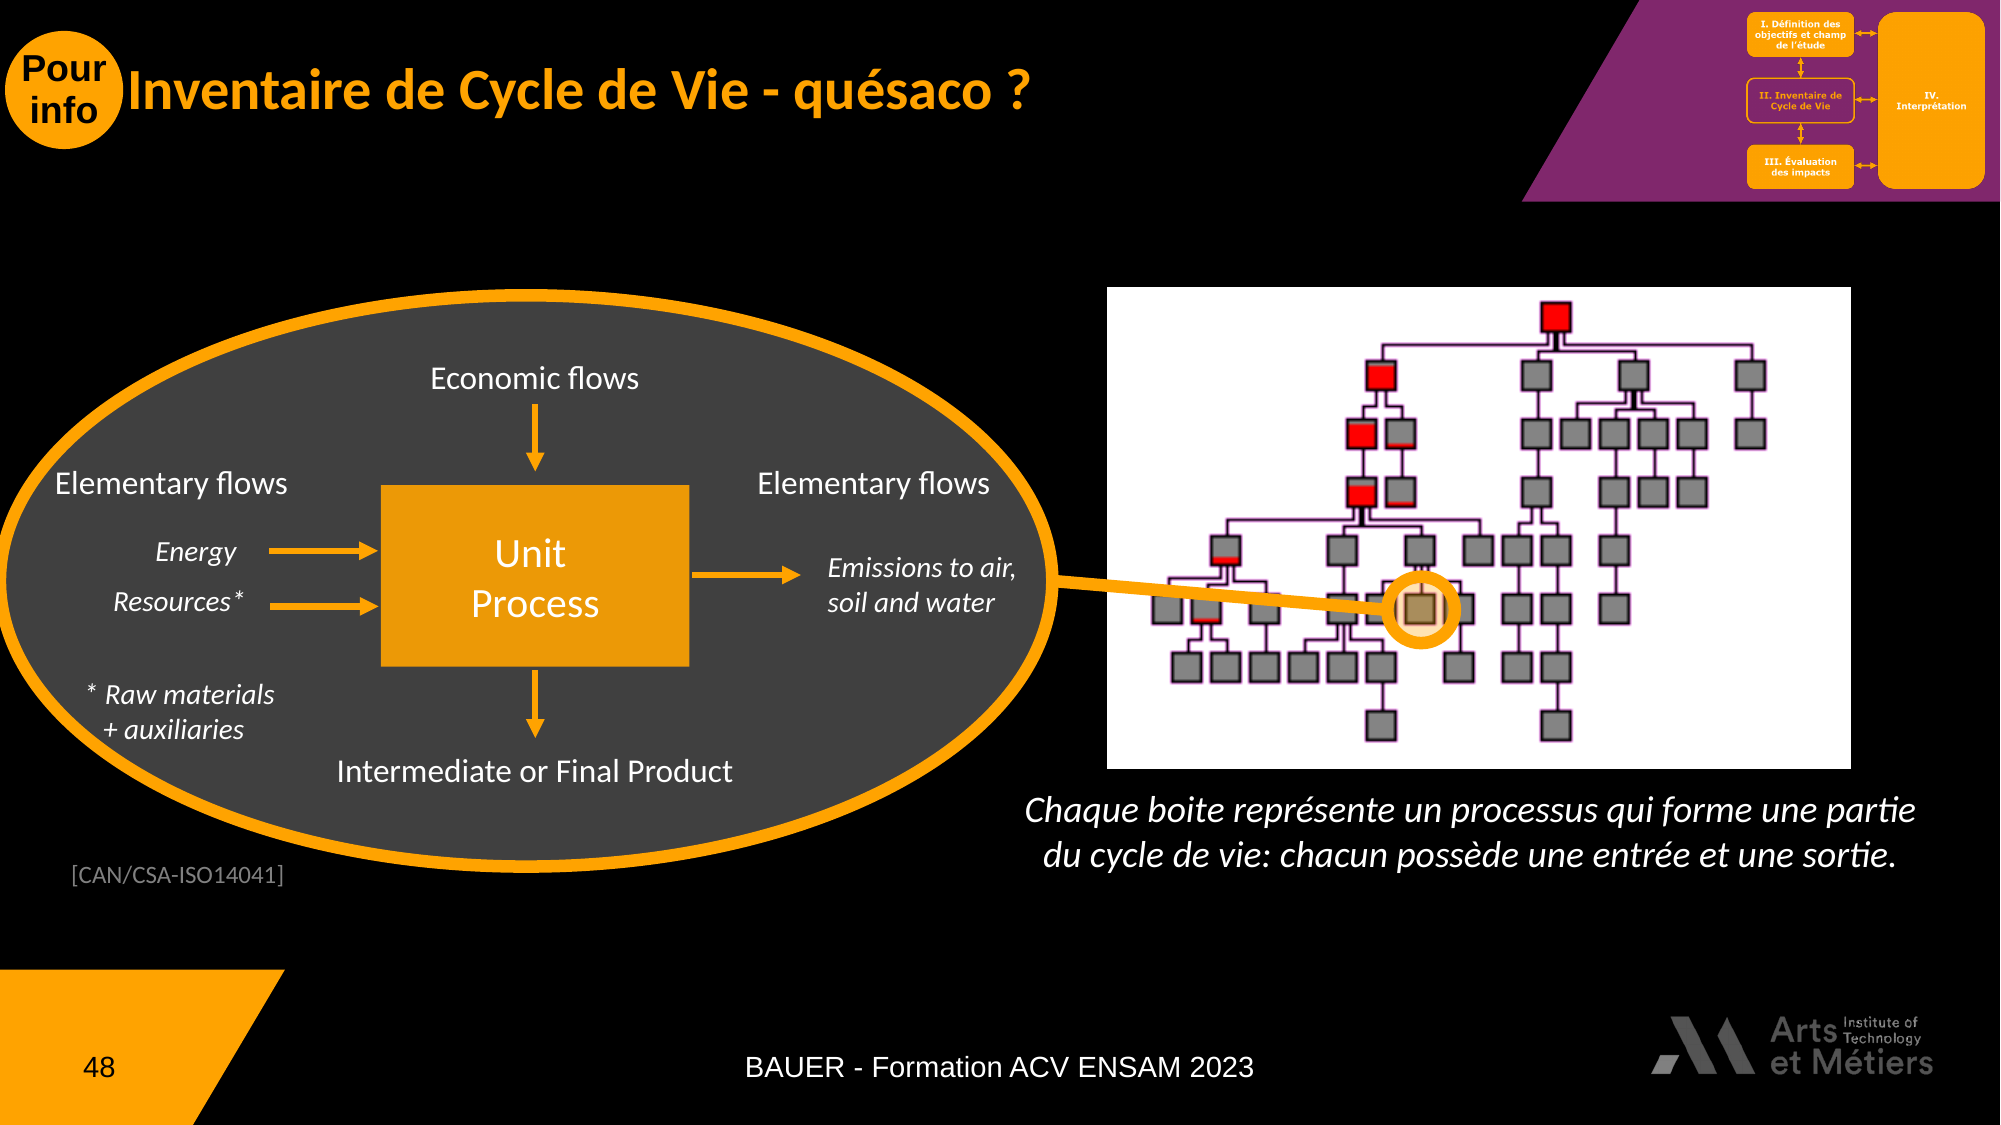

Pour
info
# Inventaire de Cycle de Vie - quésaco ?
Economic flows
Elementary flows
Elementary flows
Unit
Process
Energy
Emissions to air, soil and water
Resources*
Intermediate or Final Product
* Raw materials
 + auxiliaries
Chaque boite représente un processus qui forme une partie du cycle de vie: chacun possède une entrée et une sortie.
[CAN/CSA-ISO14041]